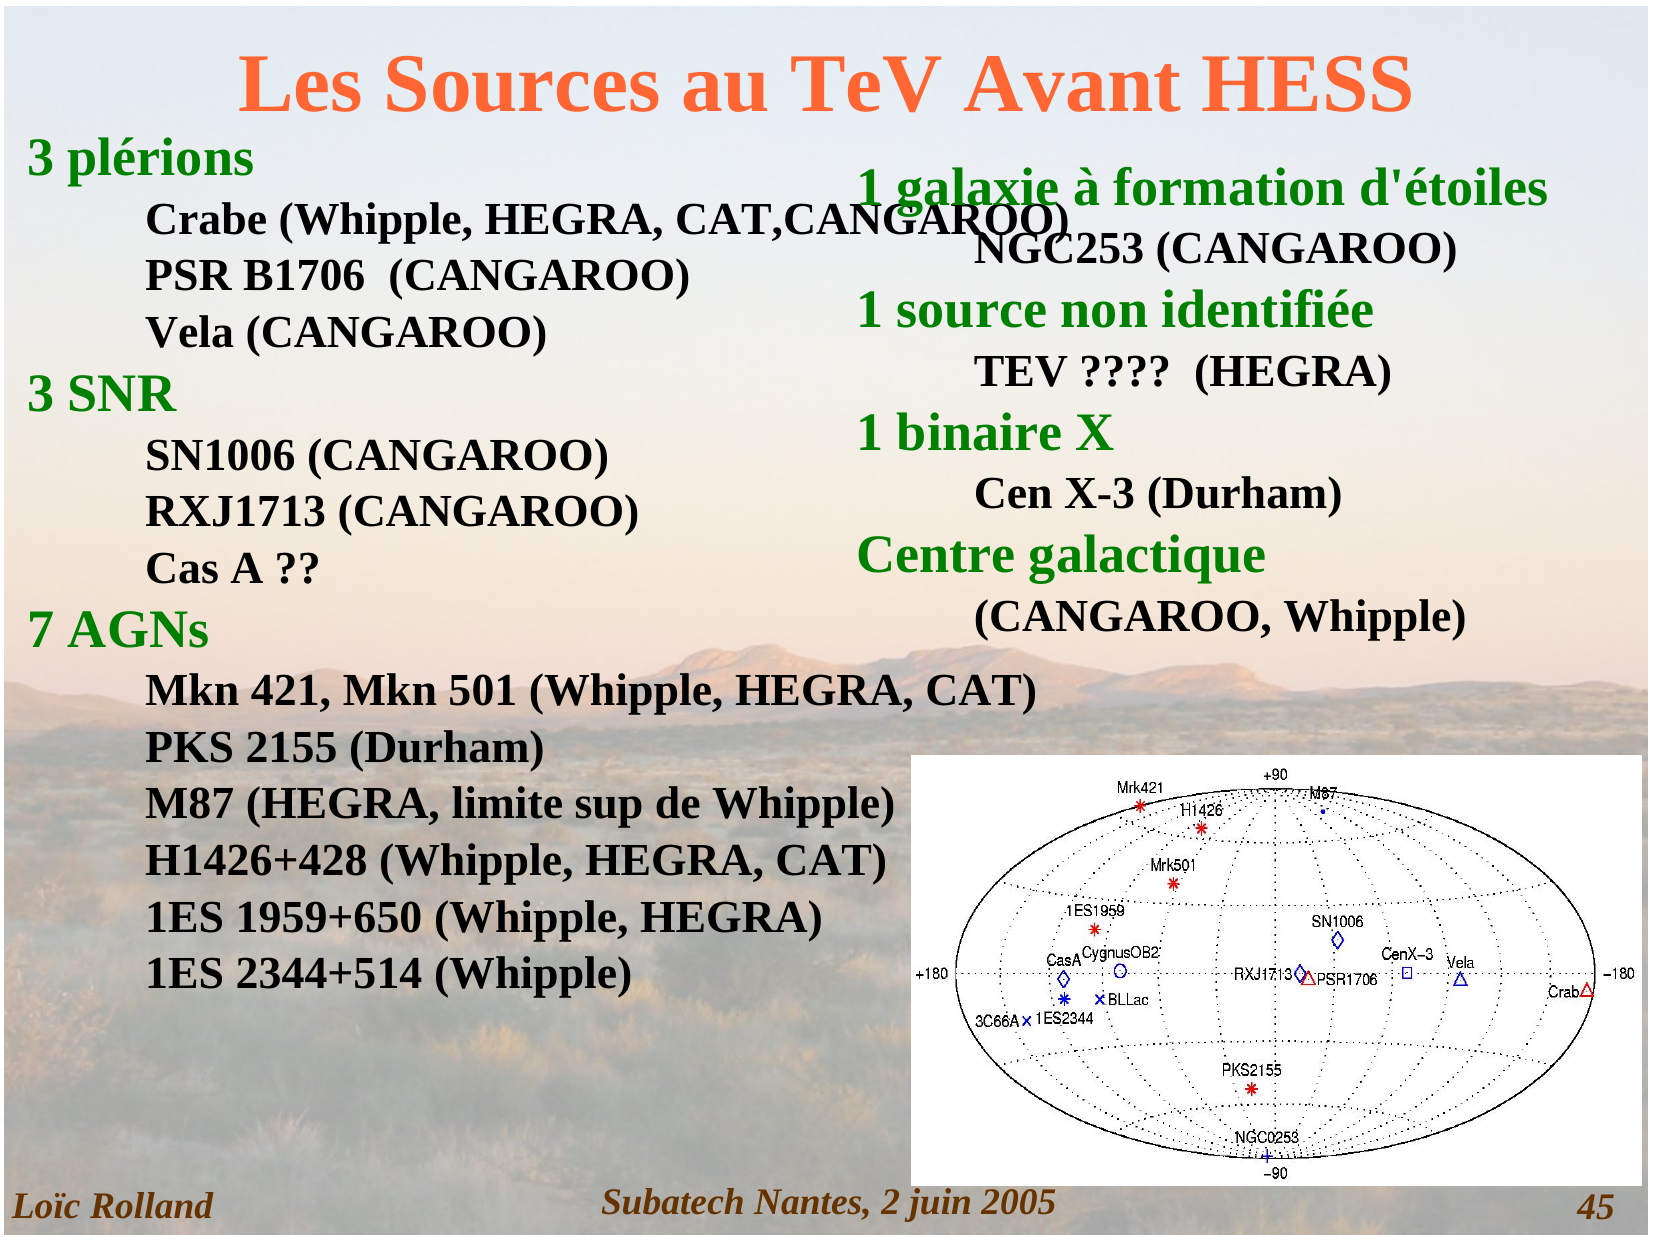

Les Sources au TeV Avant HESS
# 3 plérions
Crabe (Whipple, HEGRA, CAT,CANGAROO)
PSR B1706 (CANGAROO)
Vela (CANGAROO)
3 SNR
SN1006 (CANGAROO)
RXJ1713 (CANGAROO)
Cas A ??
7 AGNs
Mkn 421, Mkn 501 (Whipple, HEGRA, CAT)
PKS 2155 (Durham)
M87 (HEGRA, limite sup de Whipple)
H1426+428 (Whipple, HEGRA, CAT)
1ES 1959+650 (Whipple, HEGRA)
1ES 2344+514 (Whipple)
1 galaxie à formation d'étoiles
NGC253 (CANGAROO)
1 source non identifiée
TEV ???? (HEGRA)
1 binaire X
Cen X-3 (Durham)
Centre galactique
(CANGAROO, Whipple)